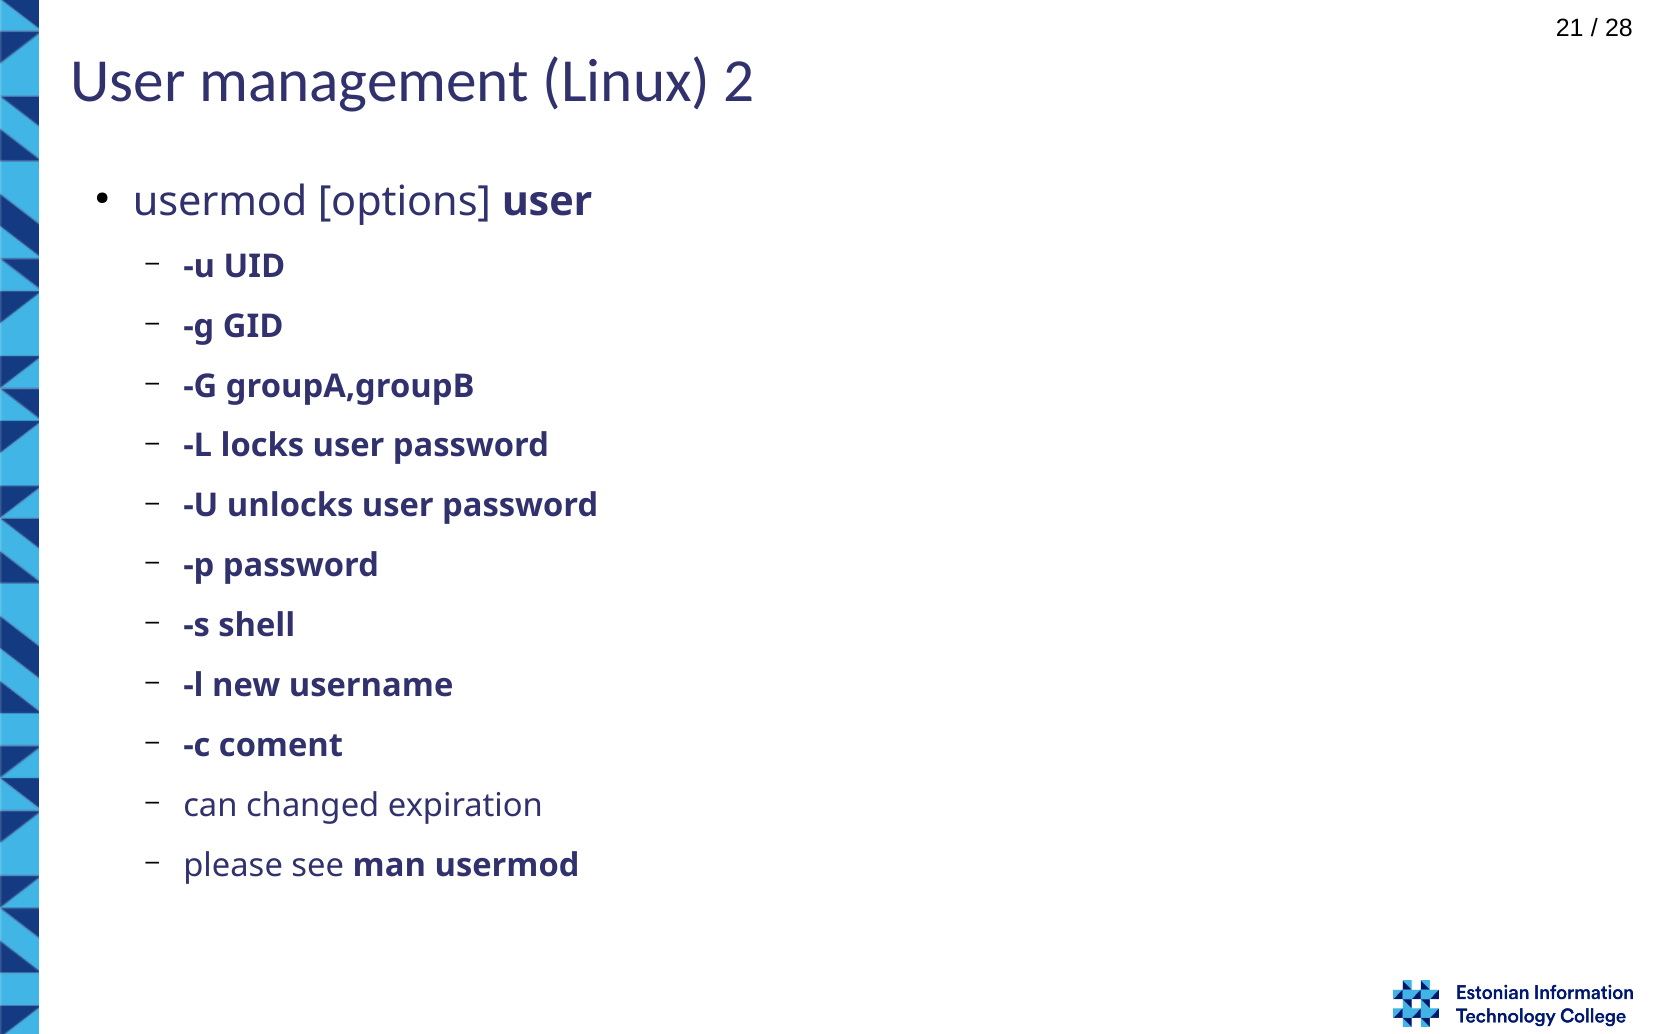

# User management (Linux) 2
usermod [options] user
-u UID
-g GID
-G groupA,groupB
-L locks user password
-U unlocks user password
-p password
-s shell
-l new username
-c coment
can changed expiration
please see man usermod